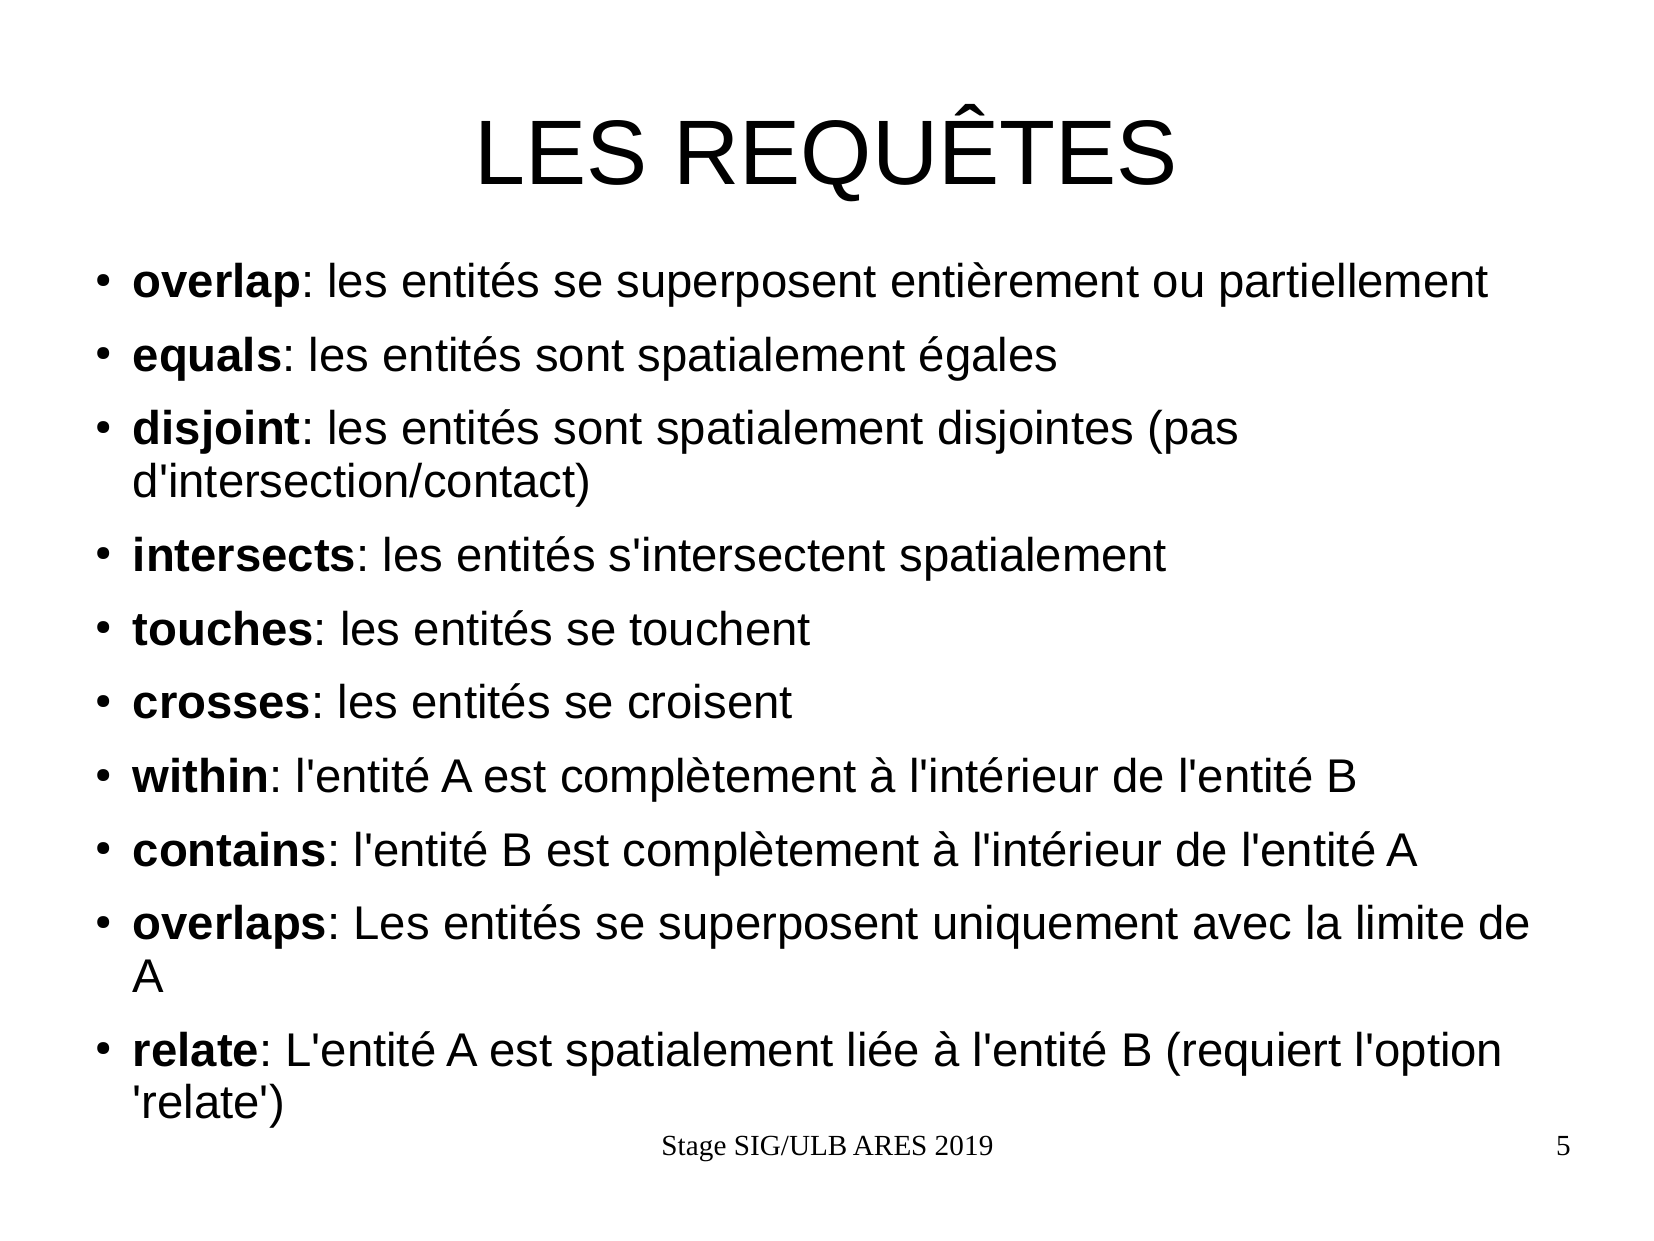

# LES REQUÊTES
overlap: les entités se superposent entièrement ou partiellement
equals: les entités sont spatialement égales
disjoint: les entités sont spatialement disjointes (pas d'intersection/contact)
intersects: les entités s'intersectent spatialement
touches: les entités se touchent
crosses: les entités se croisent
within: l'entité A est complètement à l'intérieur de l'entité B
contains: l'entité B est complètement à l'intérieur de l'entité A
overlaps: Les entités se superposent uniquement avec la limite de A
relate: L'entité A est spatialement liée à l'entité B (requiert l'option 'relate')
Stage SIG/ULB ARES 2019
5